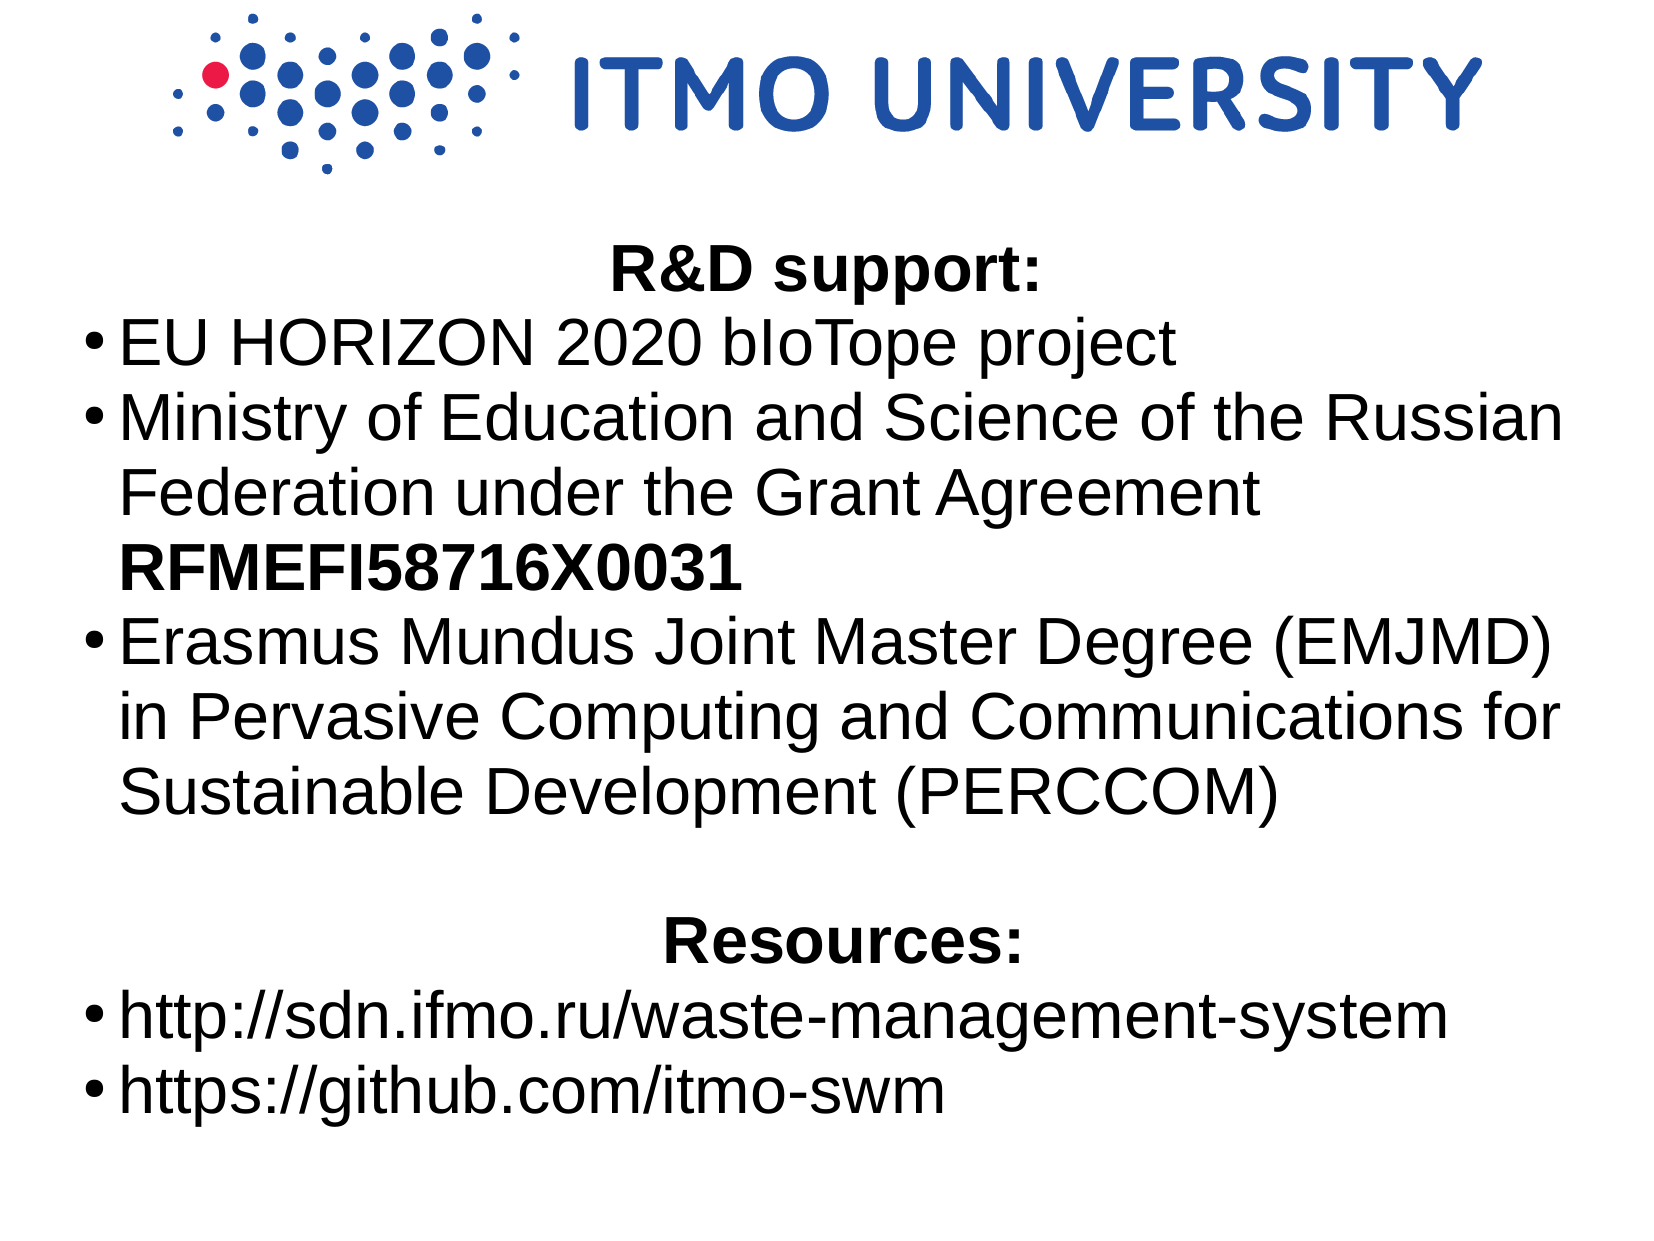

# R&D support:
EU HORIZON 2020 bIoTope project
Ministry of Education and Science of the Russian Federation under the Grant Agreement RFMEFI58716X0031
Erasmus Mundus Joint Master Degree (EMJMD) in Pervasive Computing and Communications for Sustainable Development (PERCCOM)
Resources:
http://sdn.ifmo.ru/waste-management-system
https://github.com/itmo-swm